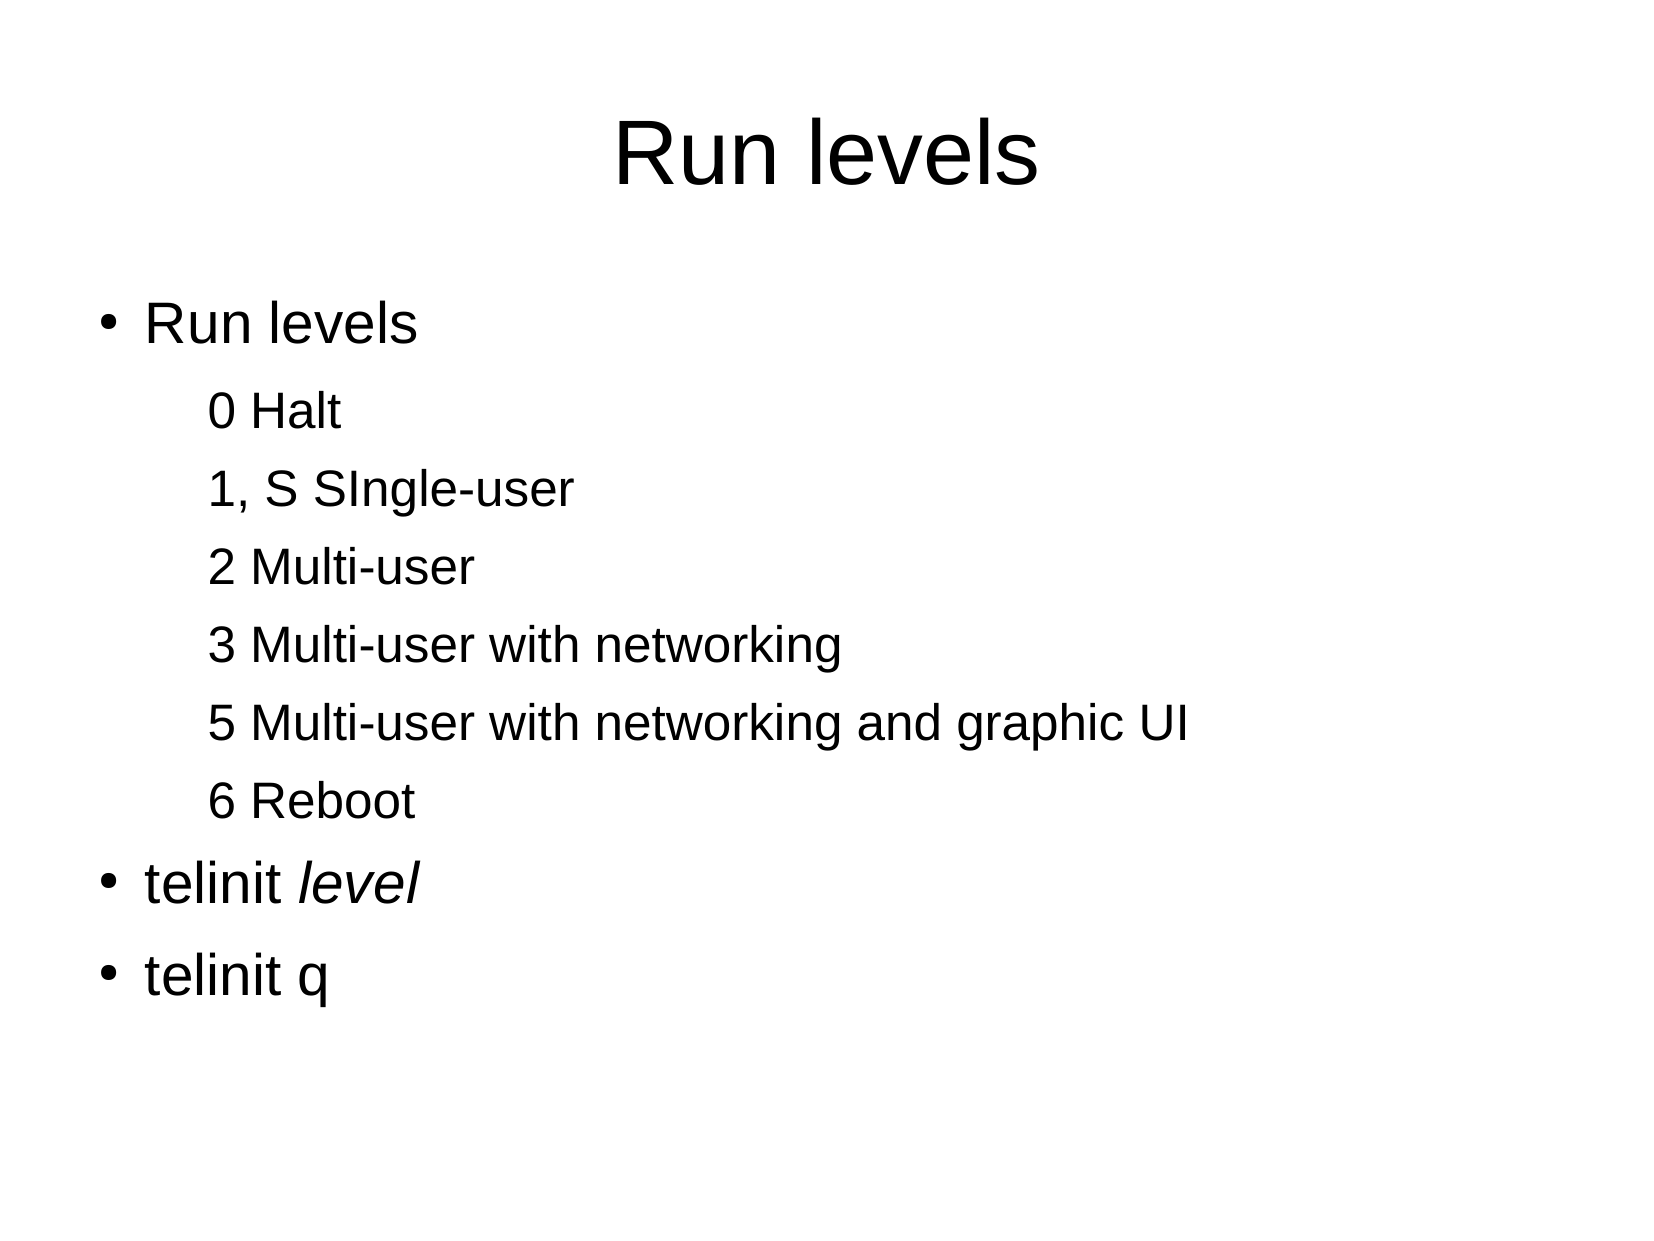

# Run levels
Run levels
0 Halt
1, S SIngle-user
2 Multi-user
3 Multi-user with networking
5 Multi-user with networking and graphic UI
6 Reboot
telinit level
telinit q